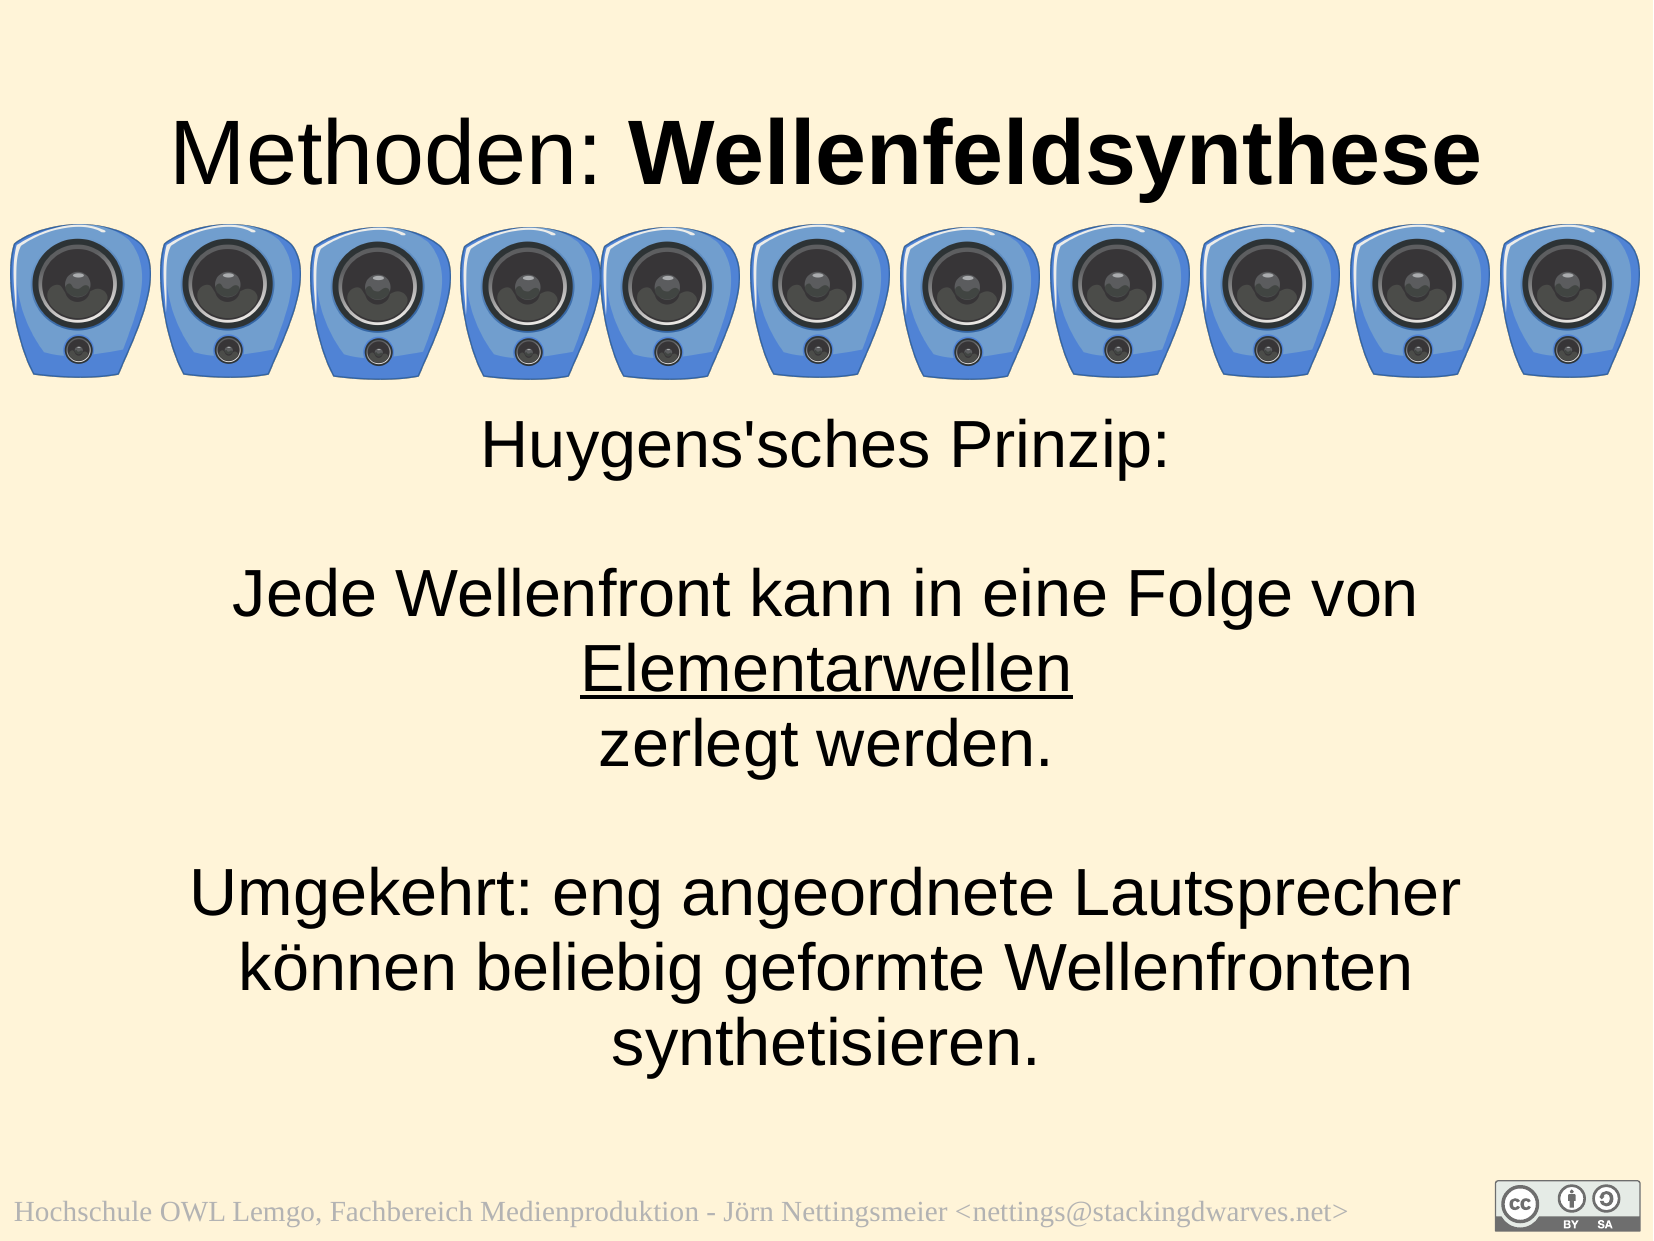

# Methoden: Wellenfeldsynthese
Huygens'sches Prinzip:
Jede Wellenfront kann in eine Folge von
Elementarwellen
zerlegt werden.
Umgekehrt: eng angeordnete Lautsprecher
können beliebig geformte Wellenfronten
synthetisieren.